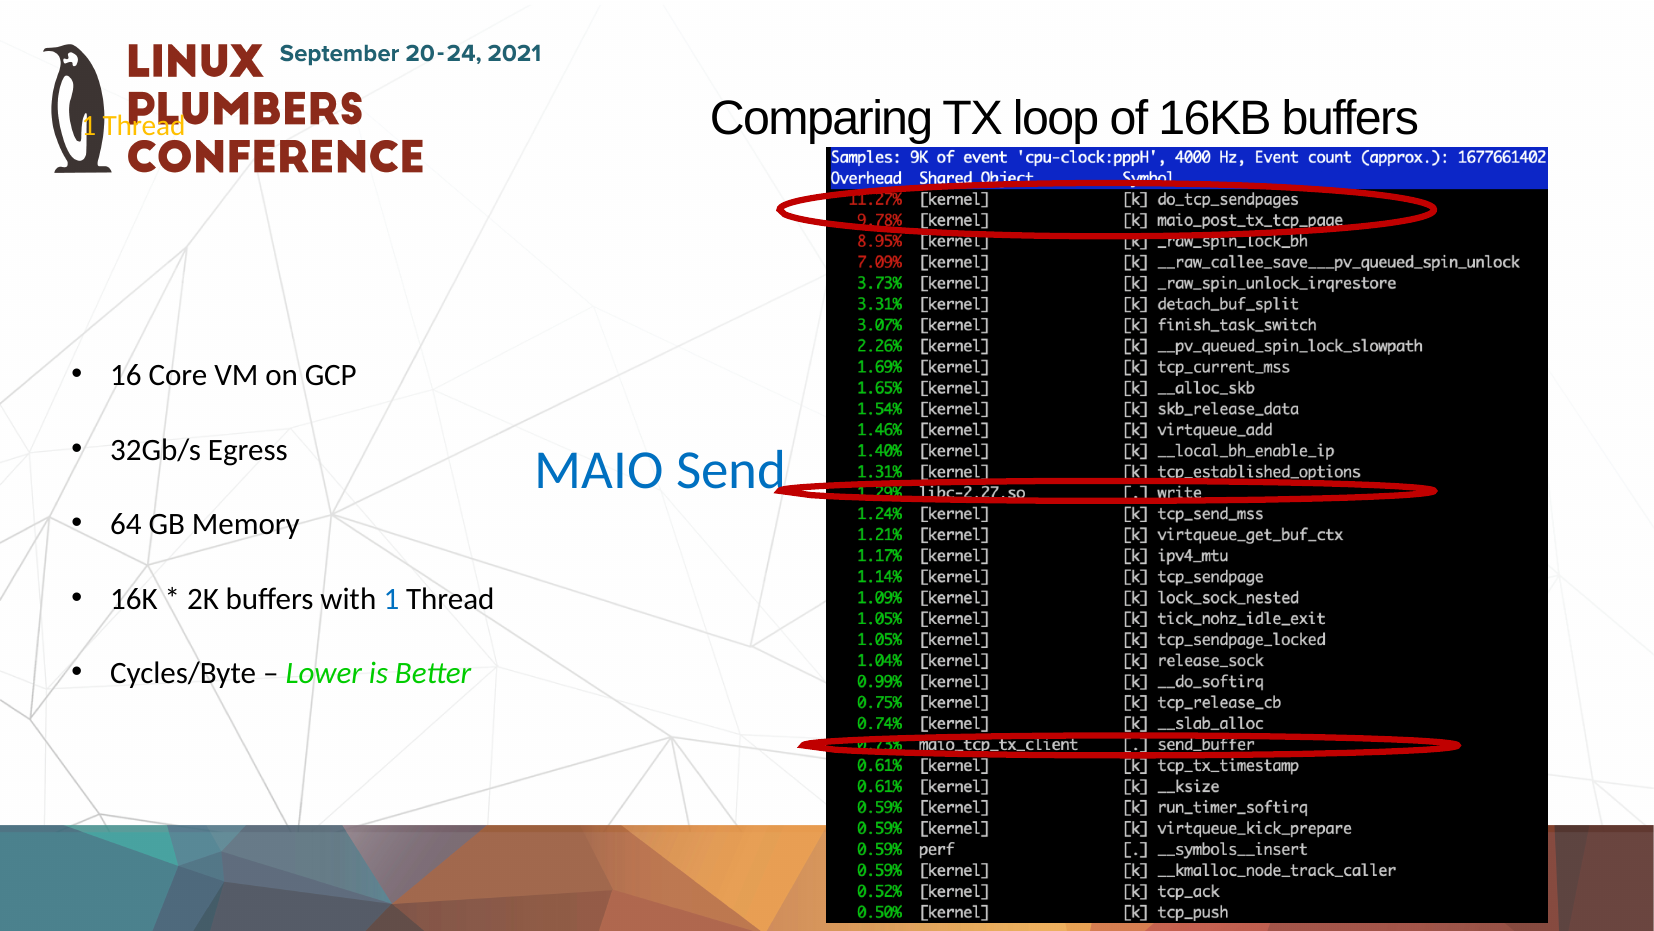

# Comparing TX loop of 16KB buffers
1 Thread
16 Core VM on GCP
32Gb/s Egress
64 GB Memory
16K * 2K buffers with 1 Thread
Cycles/Byte – Lower is Better
MAIO Send